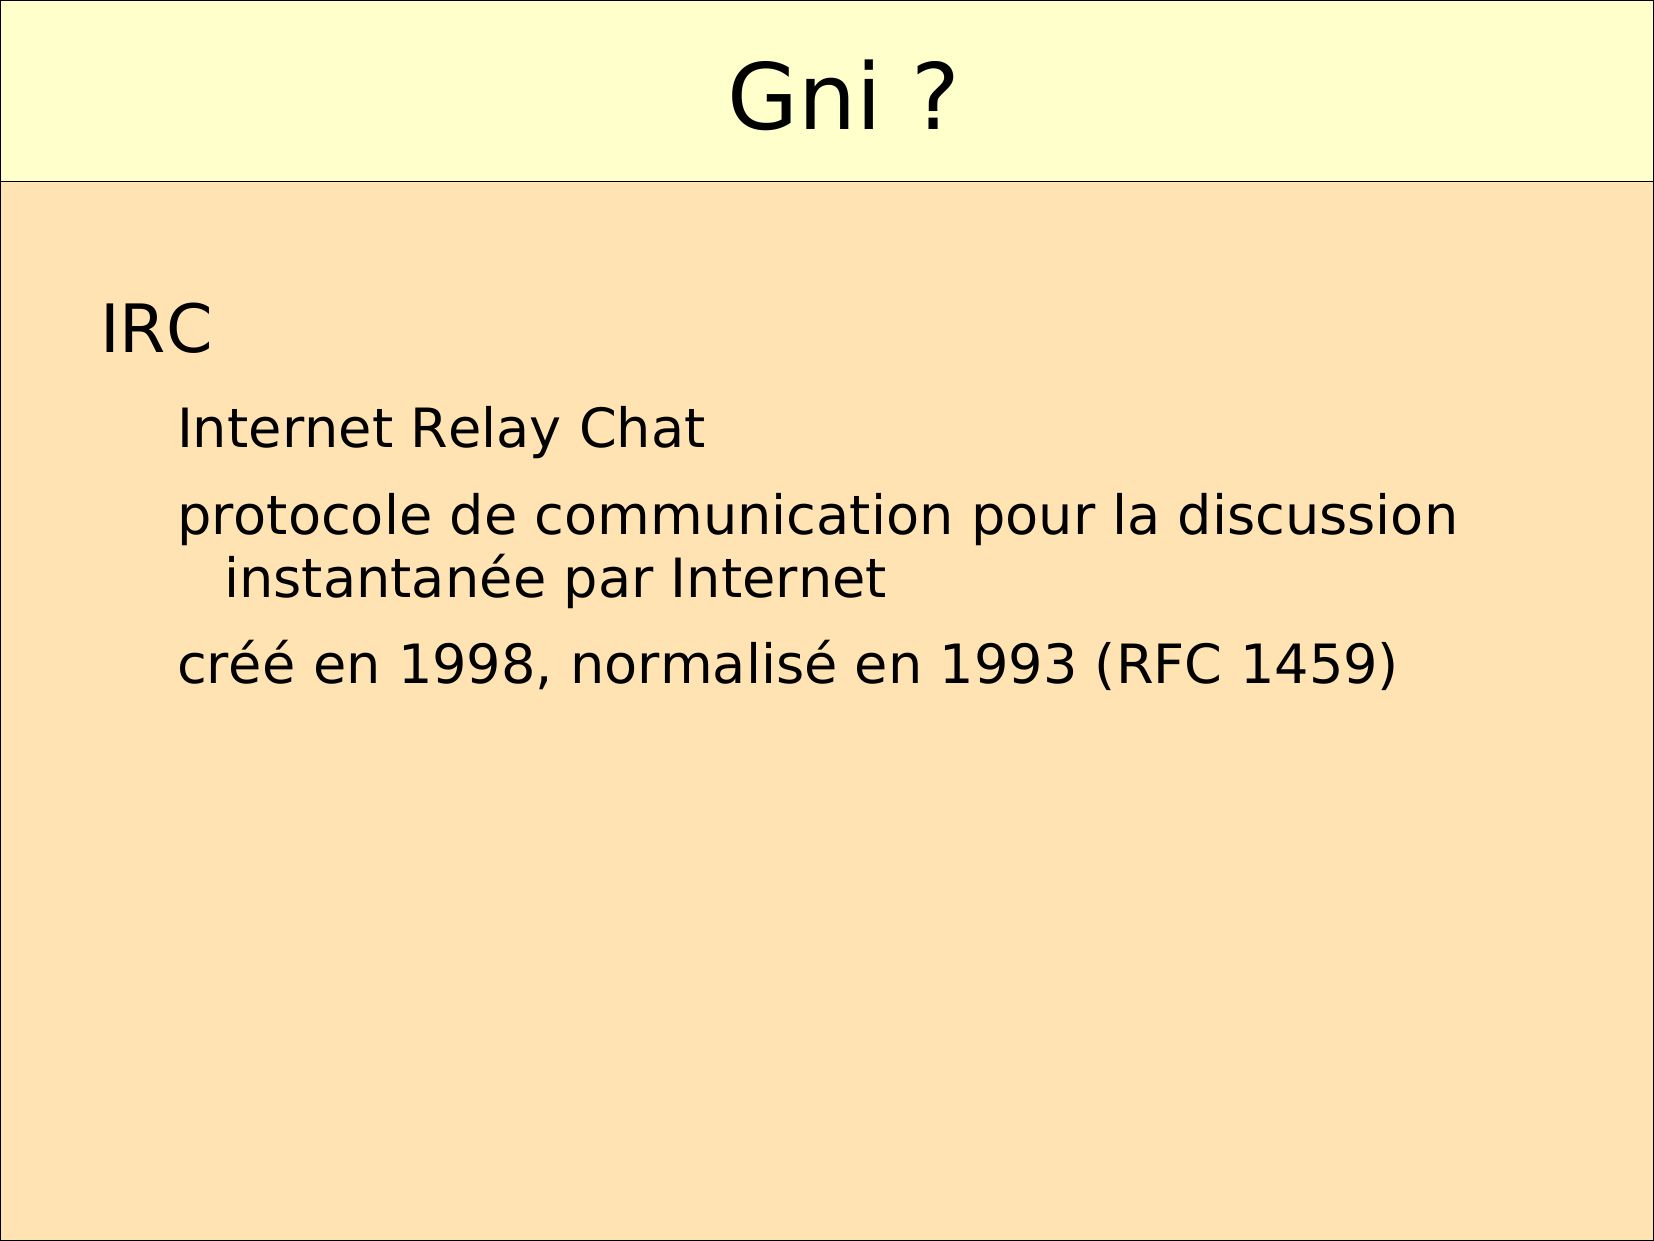

# Gni ?
IRC
Internet Relay Chat
protocole de communication pour la discussion instantanée par Internet
créé en 1998, normalisé en 1993 (RFC 1459)